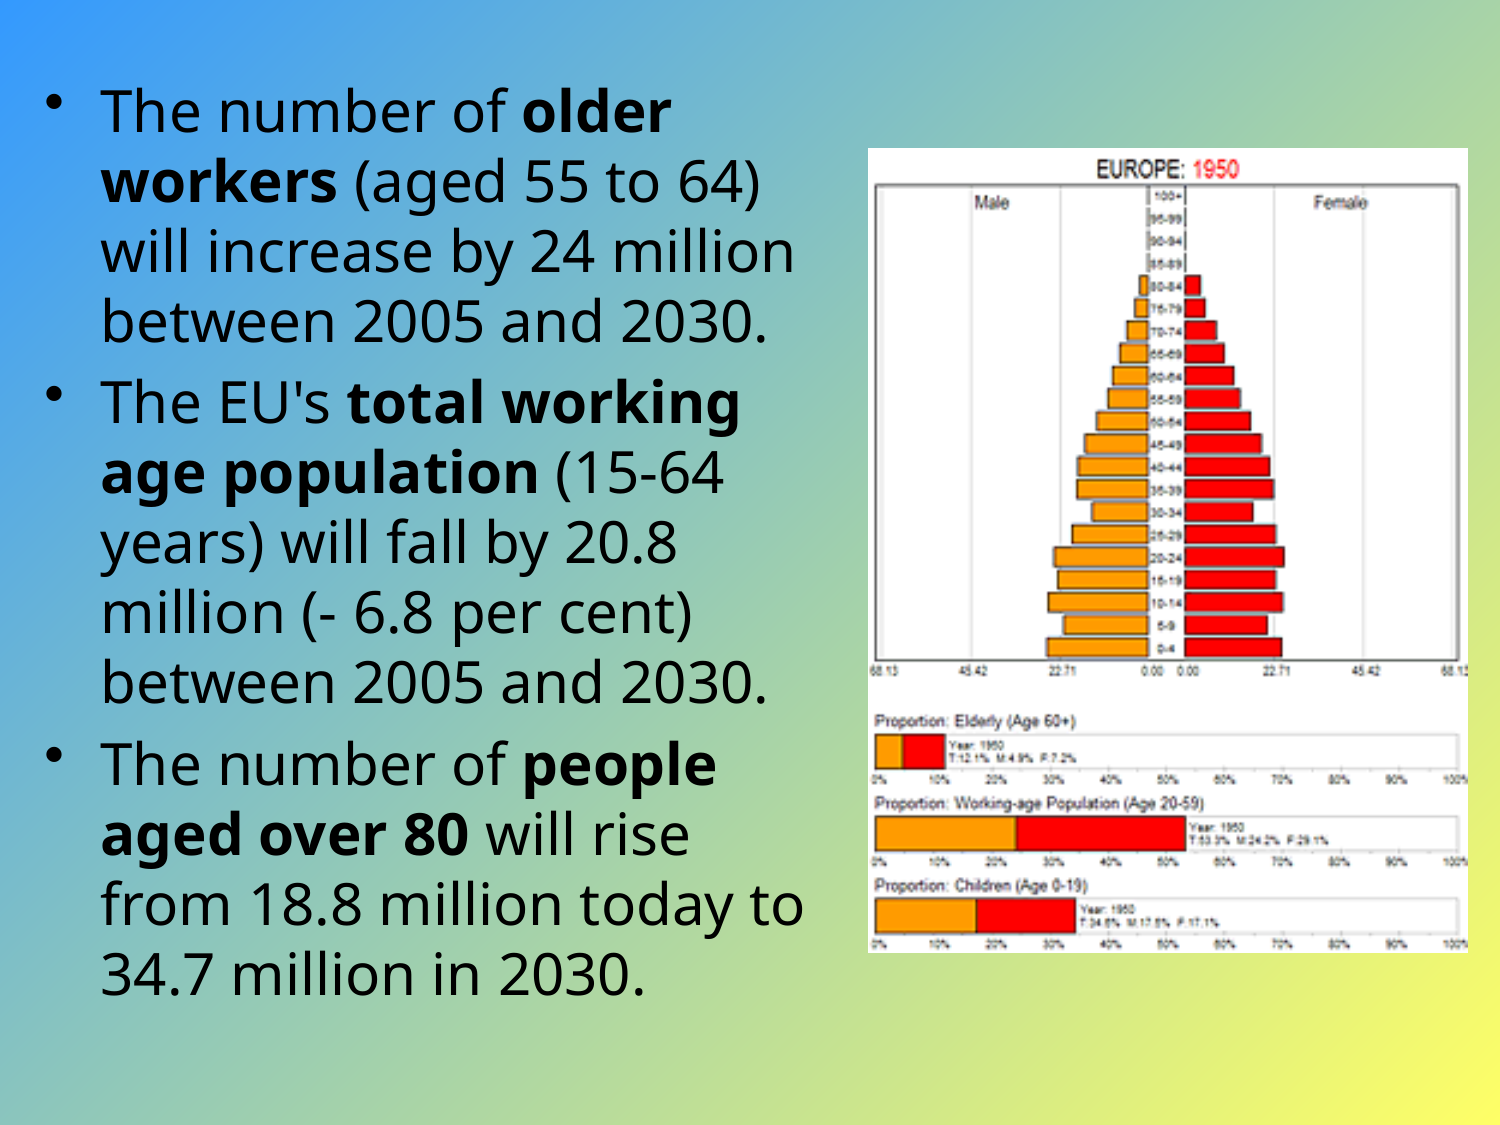

# The number of older workers (aged 55 to 64) will increase by 24 million between 2005 and 2030.
The EU's total working age population (15-64 years) will fall by 20.8 million (- 6.8 per cent) between 2005 and 2030.
The number of people aged over 80 will rise from 18.8 million today to 34.7 million in 2030.